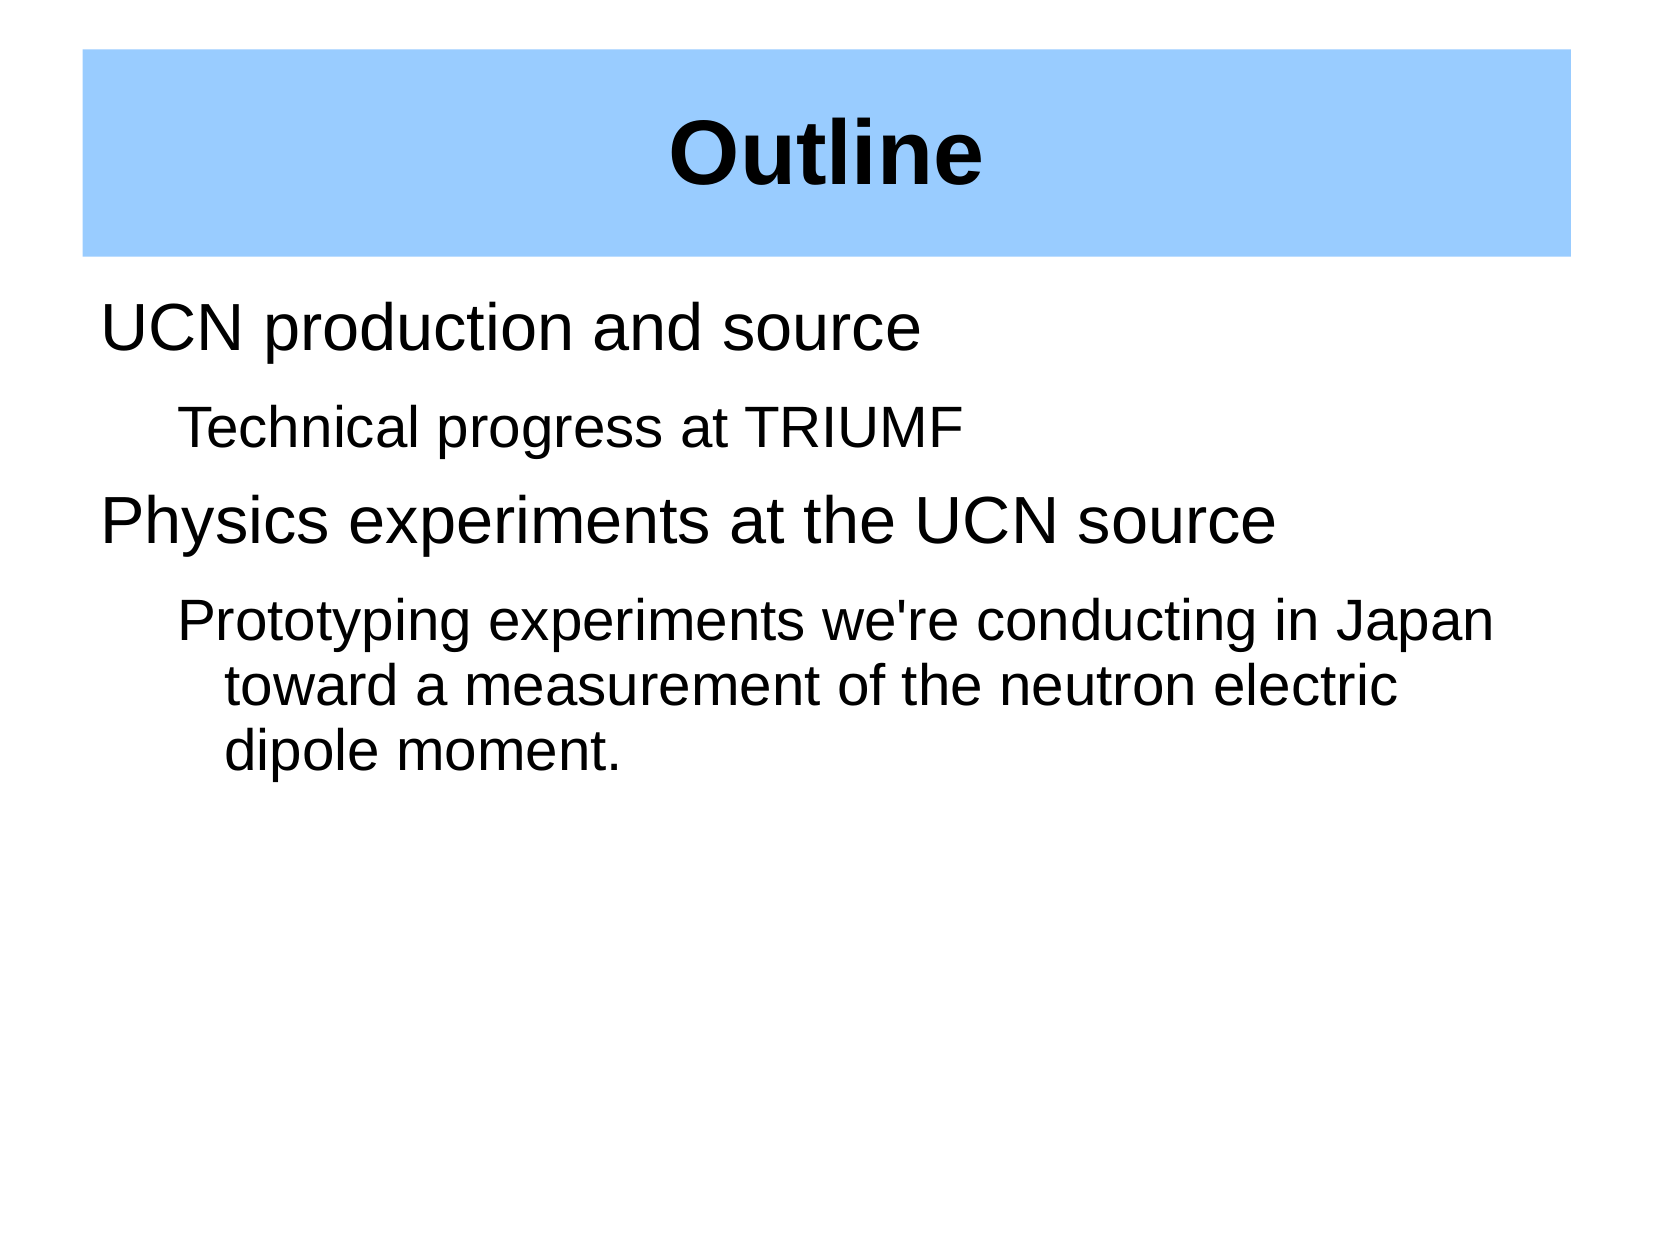

# Outline
UCN production and source
Technical progress at TRIUMF
Physics experiments at the UCN source
Prototyping experiments we're conducting in Japan toward a measurement of the neutron electric dipole moment.